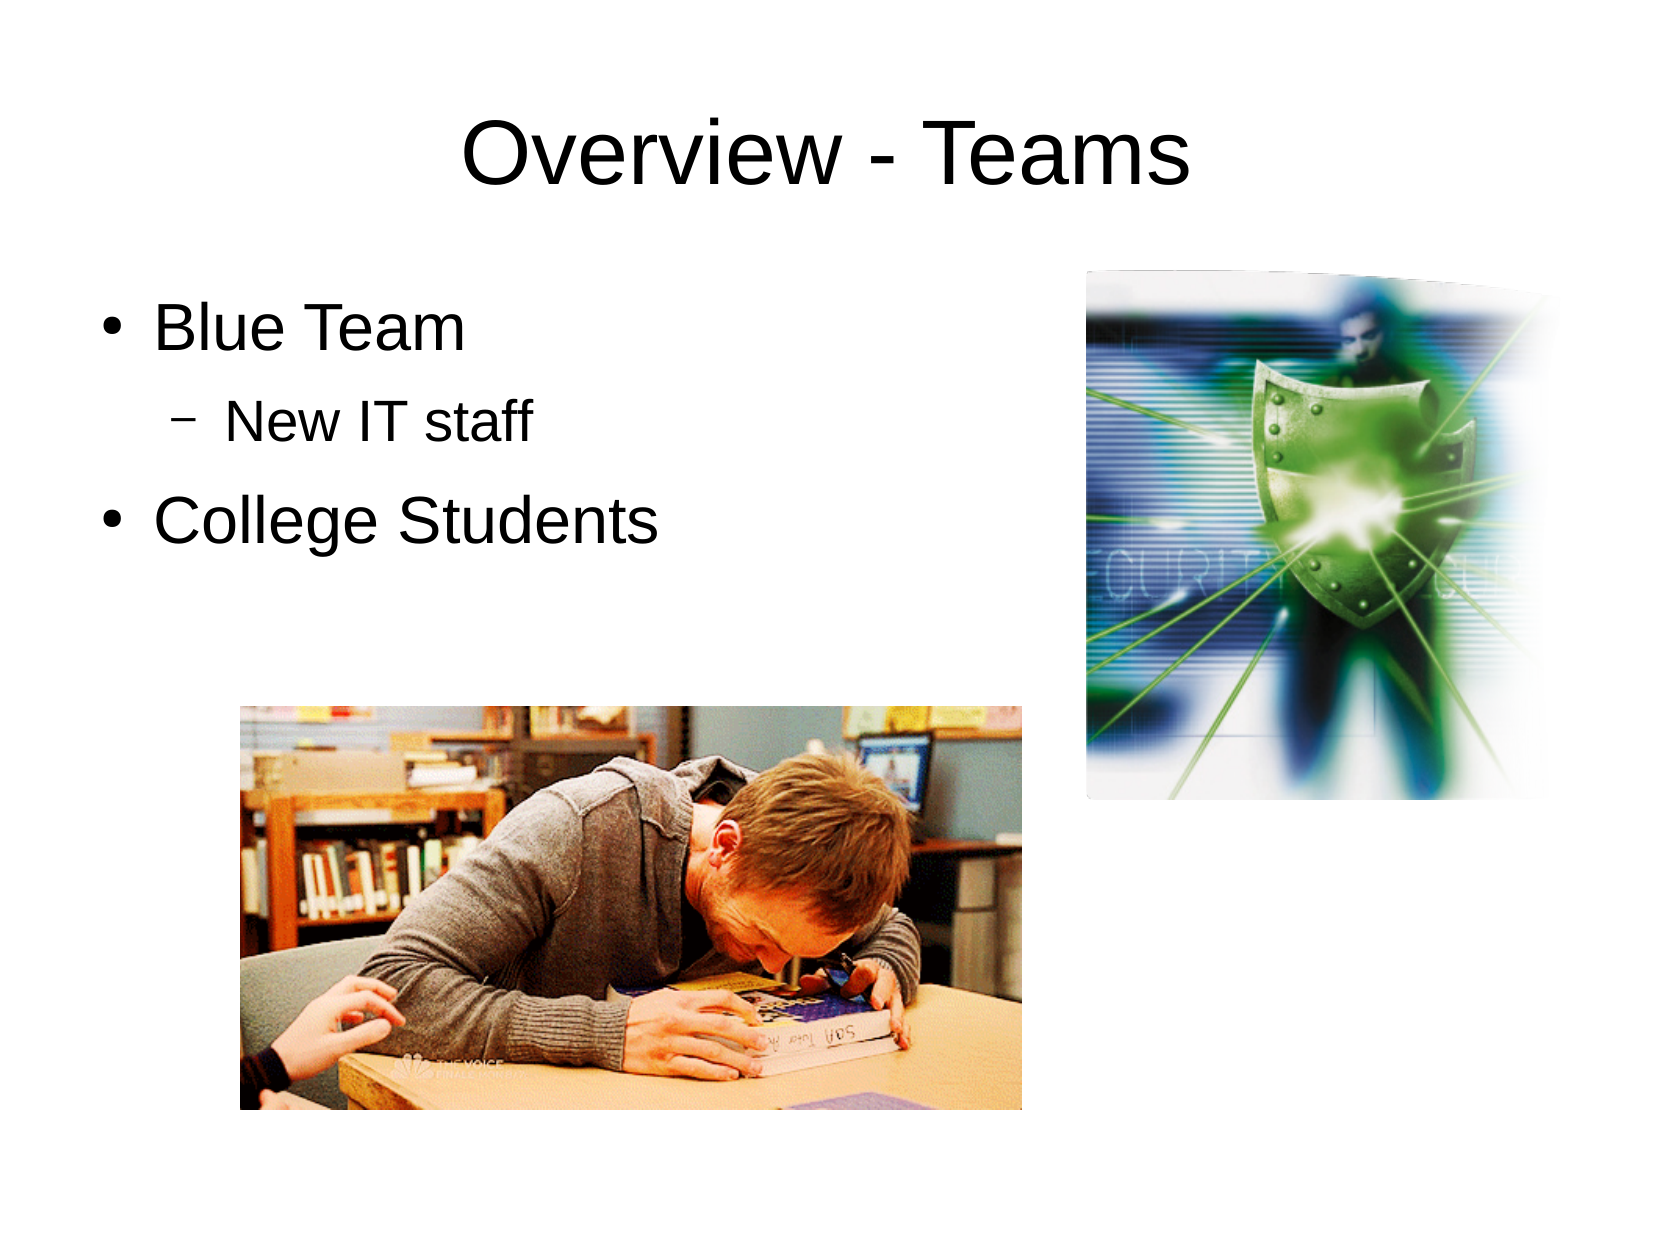

# Overview - Teams
Blue Team
New IT staff
College Students